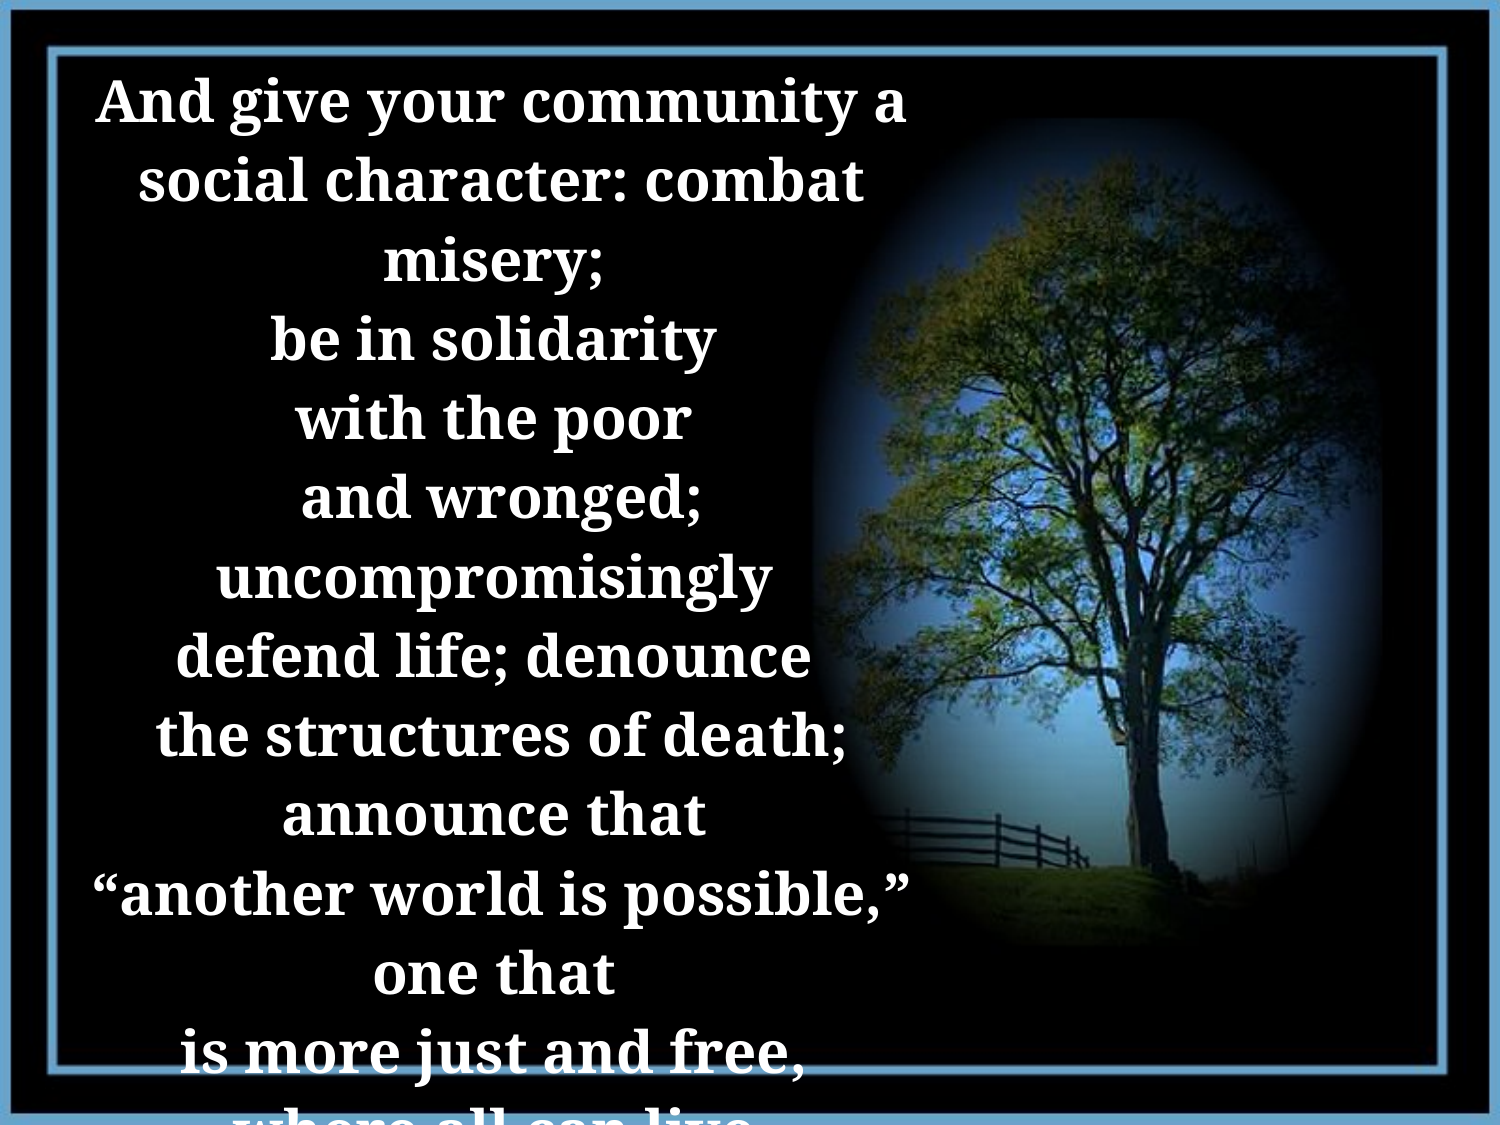

And give your community a social character: combat misery;
be in solidarity
with the poor
and wronged; uncompromisingly
defend life; denounce
the structures of death; announce that
“another world is possible,” one that
is more just and free,
where all can live
with dignity and joy.